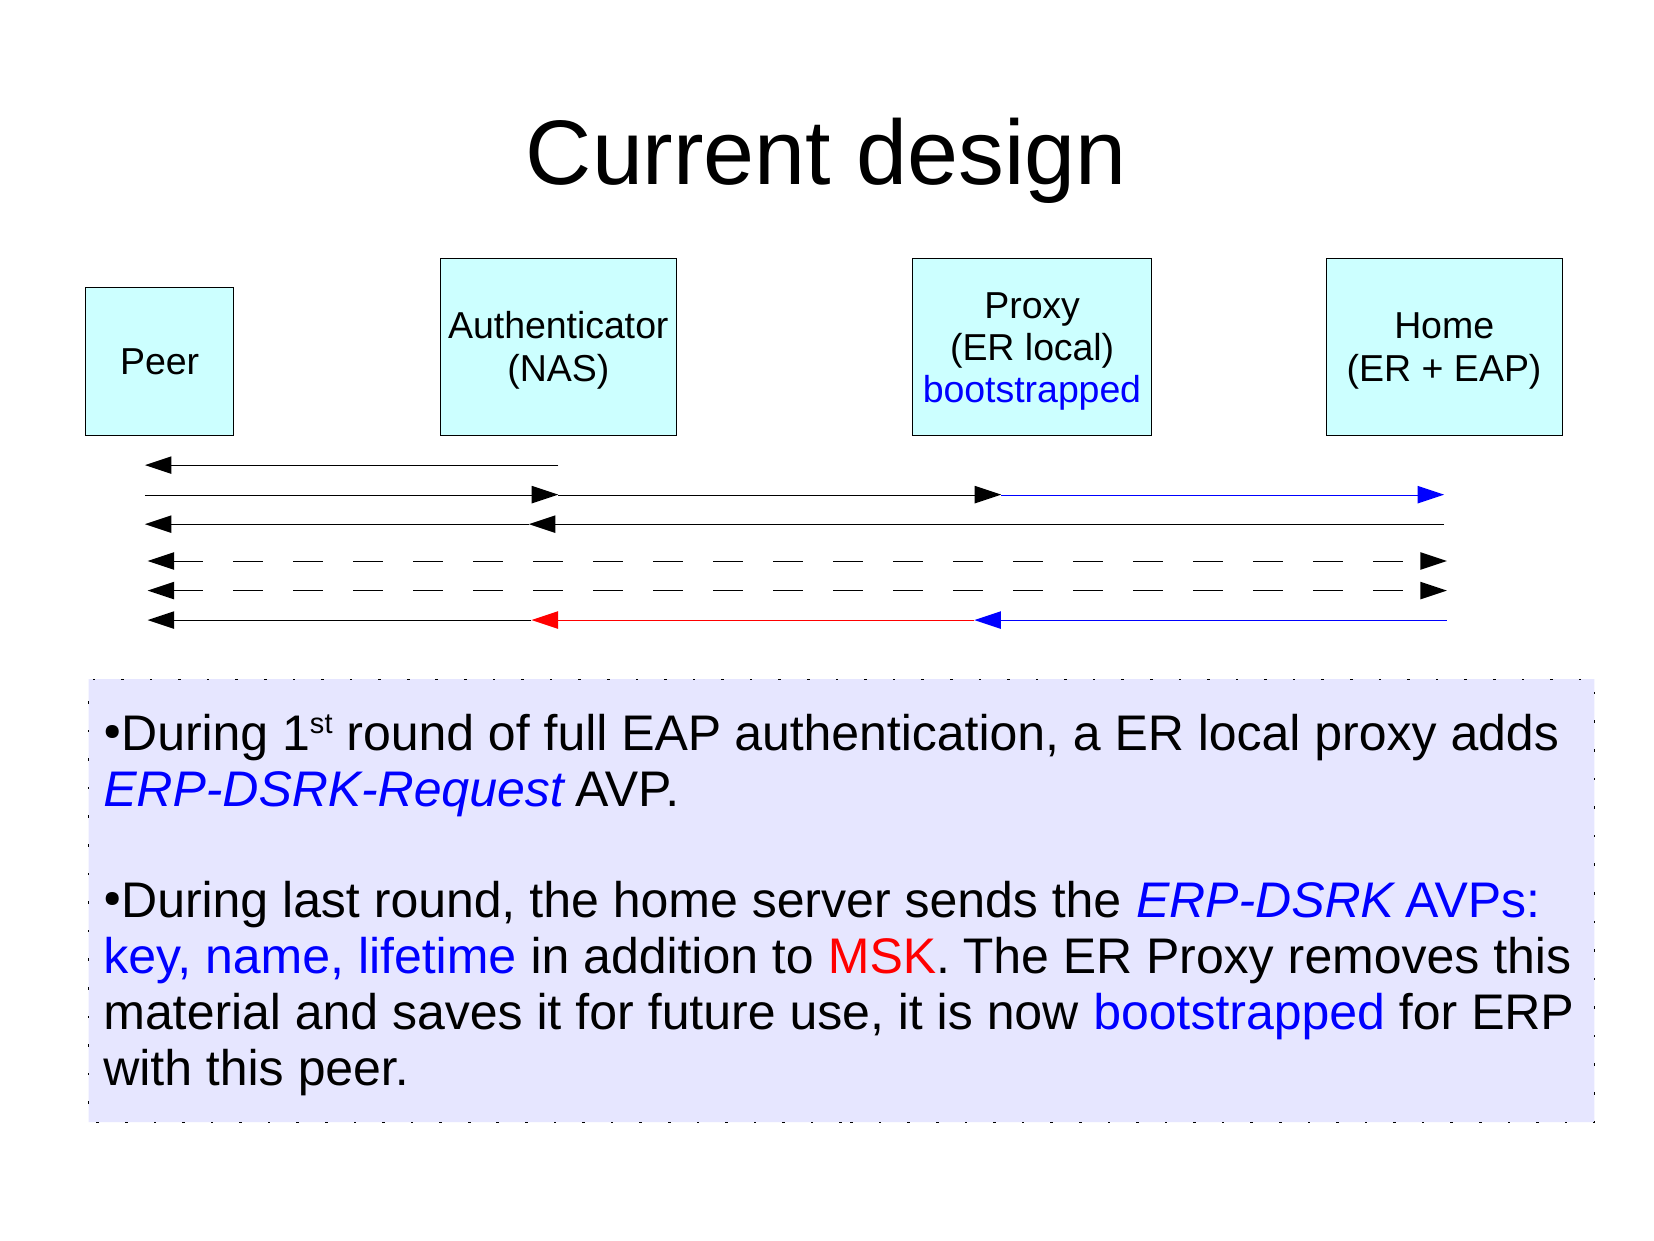

# Current design
Authenticator
(NAS)
Proxy
(ER local)
bootstrapped
Home
(ER + EAP)
Peer
During 1st round of full EAP authentication, a ER local proxy adds ERP-DSRK-Request AVP.
During last round, the home server sends the ERP-DSRK AVPs: key, name, lifetime in addition to MSK. The ER Proxy removes this material and saves it for future use, it is now bootstrapped for ERP with this peer.